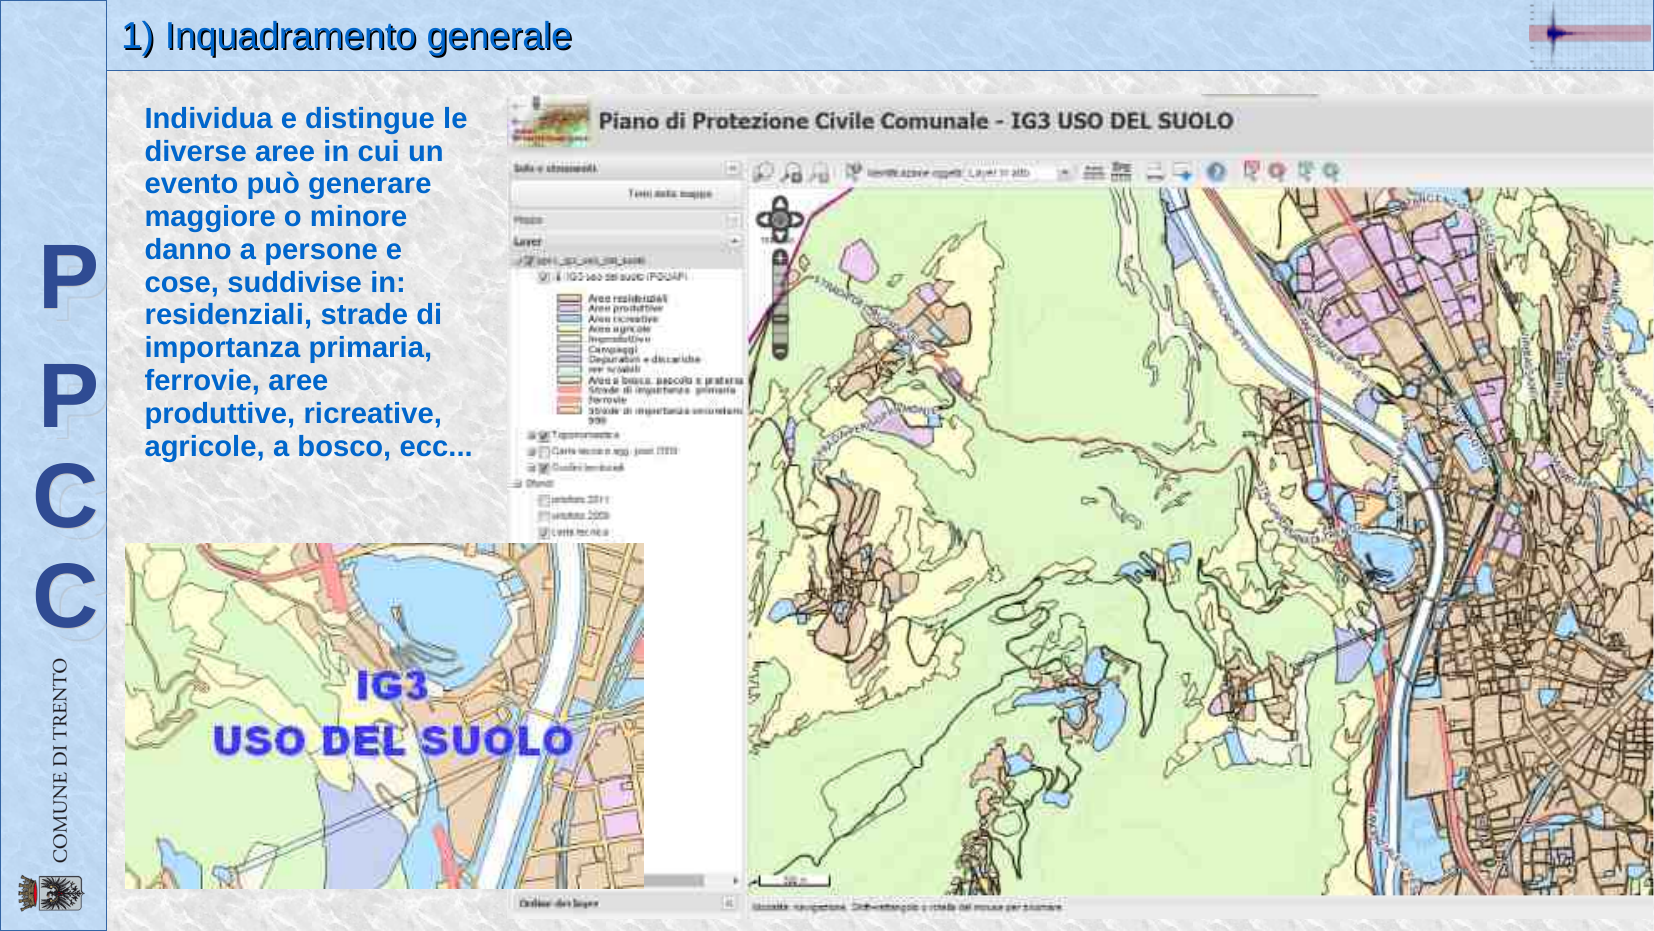

1) Inquadramento generale
Individua e distingue le diverse aree in cui un evento può generare maggiore o minore danno a persone e cose, suddivise in: residenziali, strade di importanza primaria, ferrovie, aree produttive, ricreative, agricole, a bosco, ecc...
5